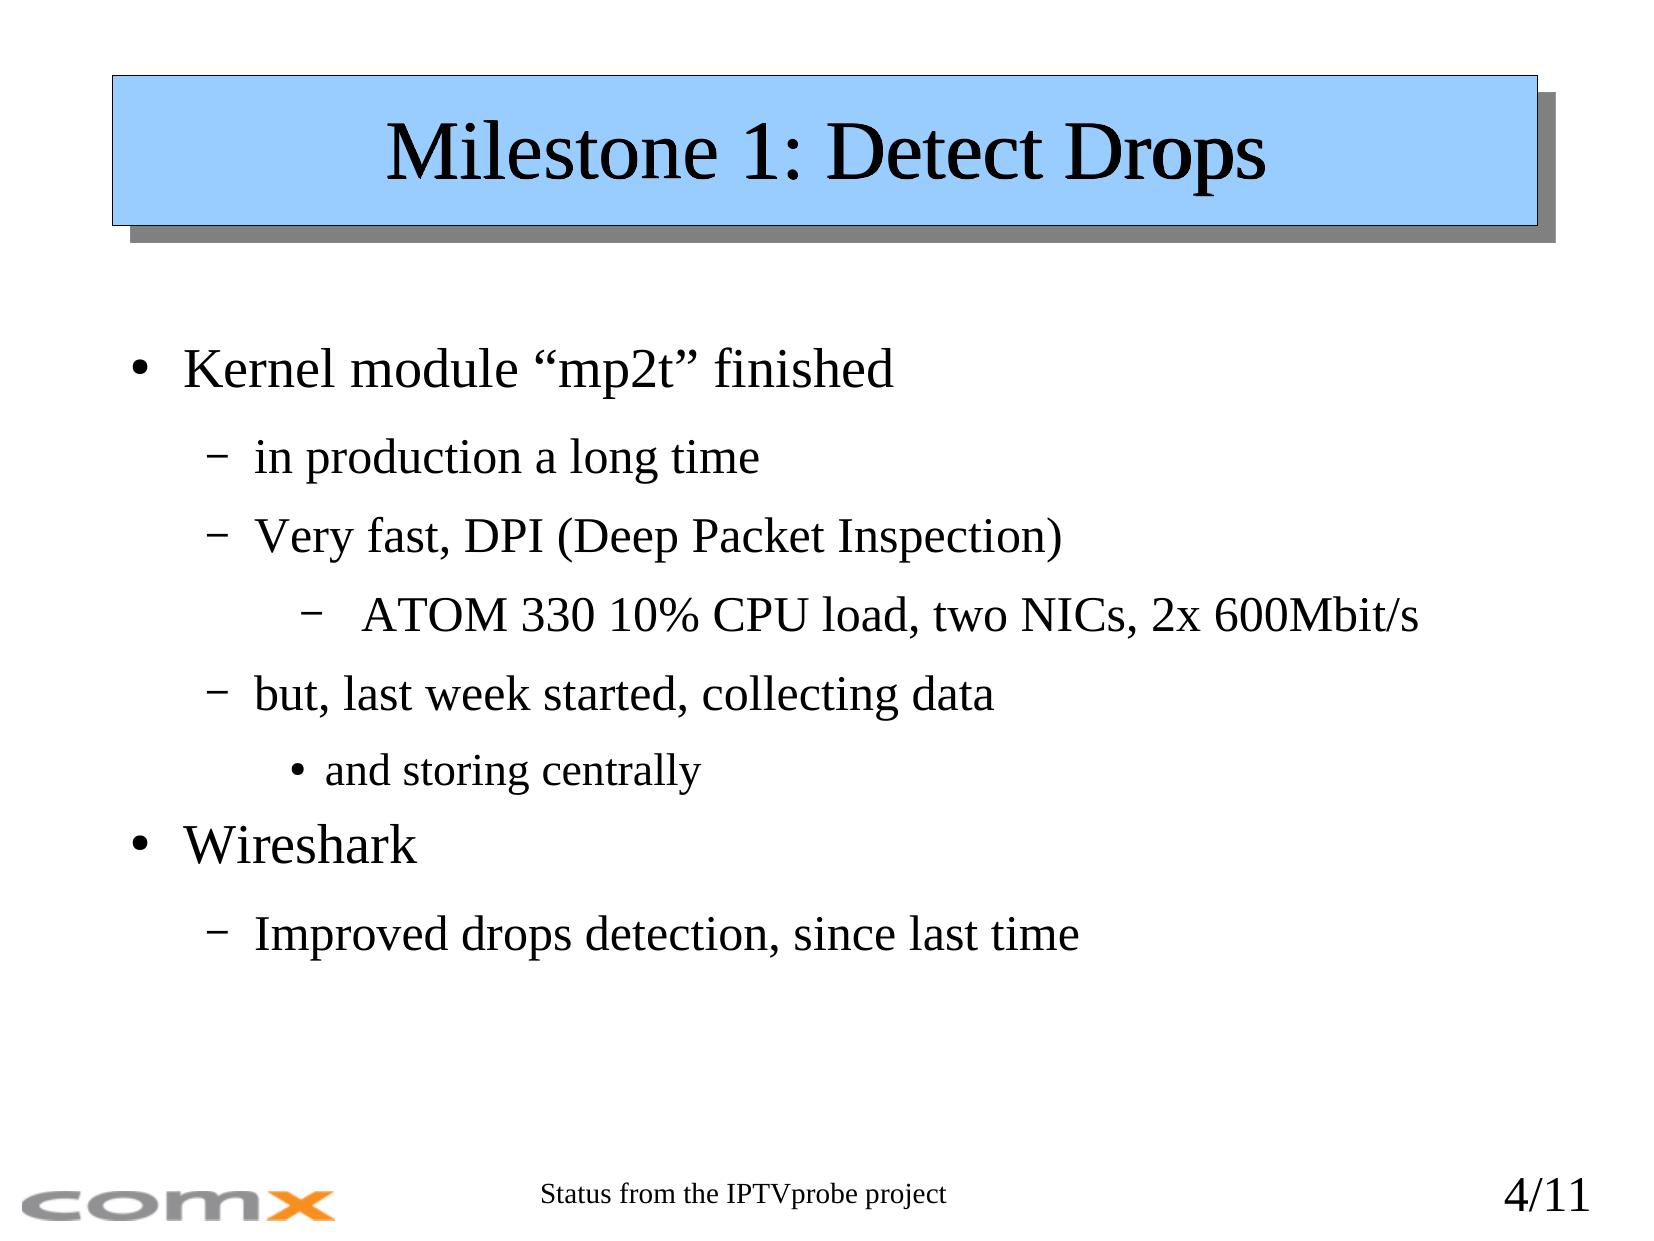

# Milestone 1: Detect Drops
Kernel module “mp2t” finished
in production a long time
Very fast, DPI (Deep Packet Inspection)
 ATOM 330 10% CPU load, two NICs, 2x 600Mbit/s
but, last week started, collecting data
and storing centrally
Wireshark
Improved drops detection, since last time